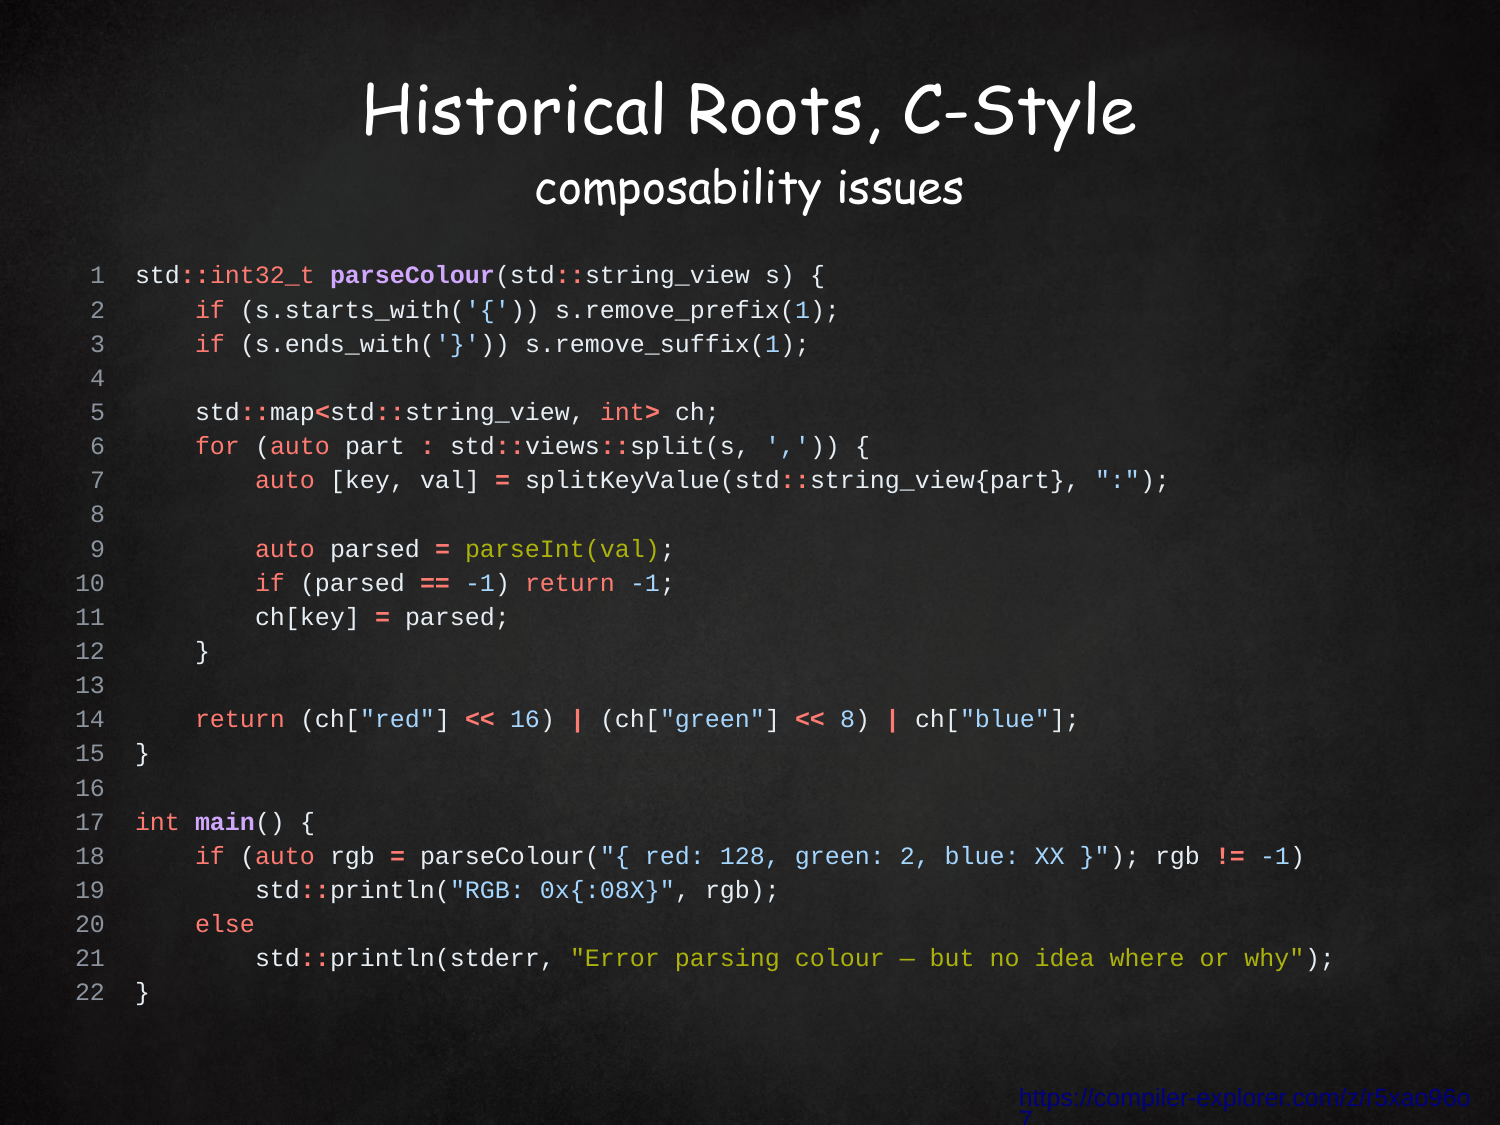

# Historical Roots, C-Style composability issues
 1 std::int32_t parseColour(std::string_view s) {
 2 if (s.starts_with('{')) s.remove_prefix(1);
 3 if (s.ends_with('}')) s.remove_suffix(1);
 4
 5 std::map<std::string_view, int> ch;
 6 for (auto part : std::views::split(s, ',')) {
 7 auto [key, val] = splitKeyValue(std::string_view{part}, ":");
 8
 9 auto parsed = parseInt(val);
10 if (parsed == -1) return -1;
11 ch[key] = parsed;
12 }
13
14 return (ch["red"] << 16) | (ch["green"] << 8) | ch["blue"];
15 }
16
17 int main() {
18 if (auto rgb = parseColour("{ red: 128, green: 2, blue: XX }"); rgb != -1)
19 std::println("RGB: 0x{:08X}", rgb);
20 else
21 std::println(stderr, "Error parsing colour — but no idea where or why");
22 }
https://compiler-explorer.com/z/r5xao96o7